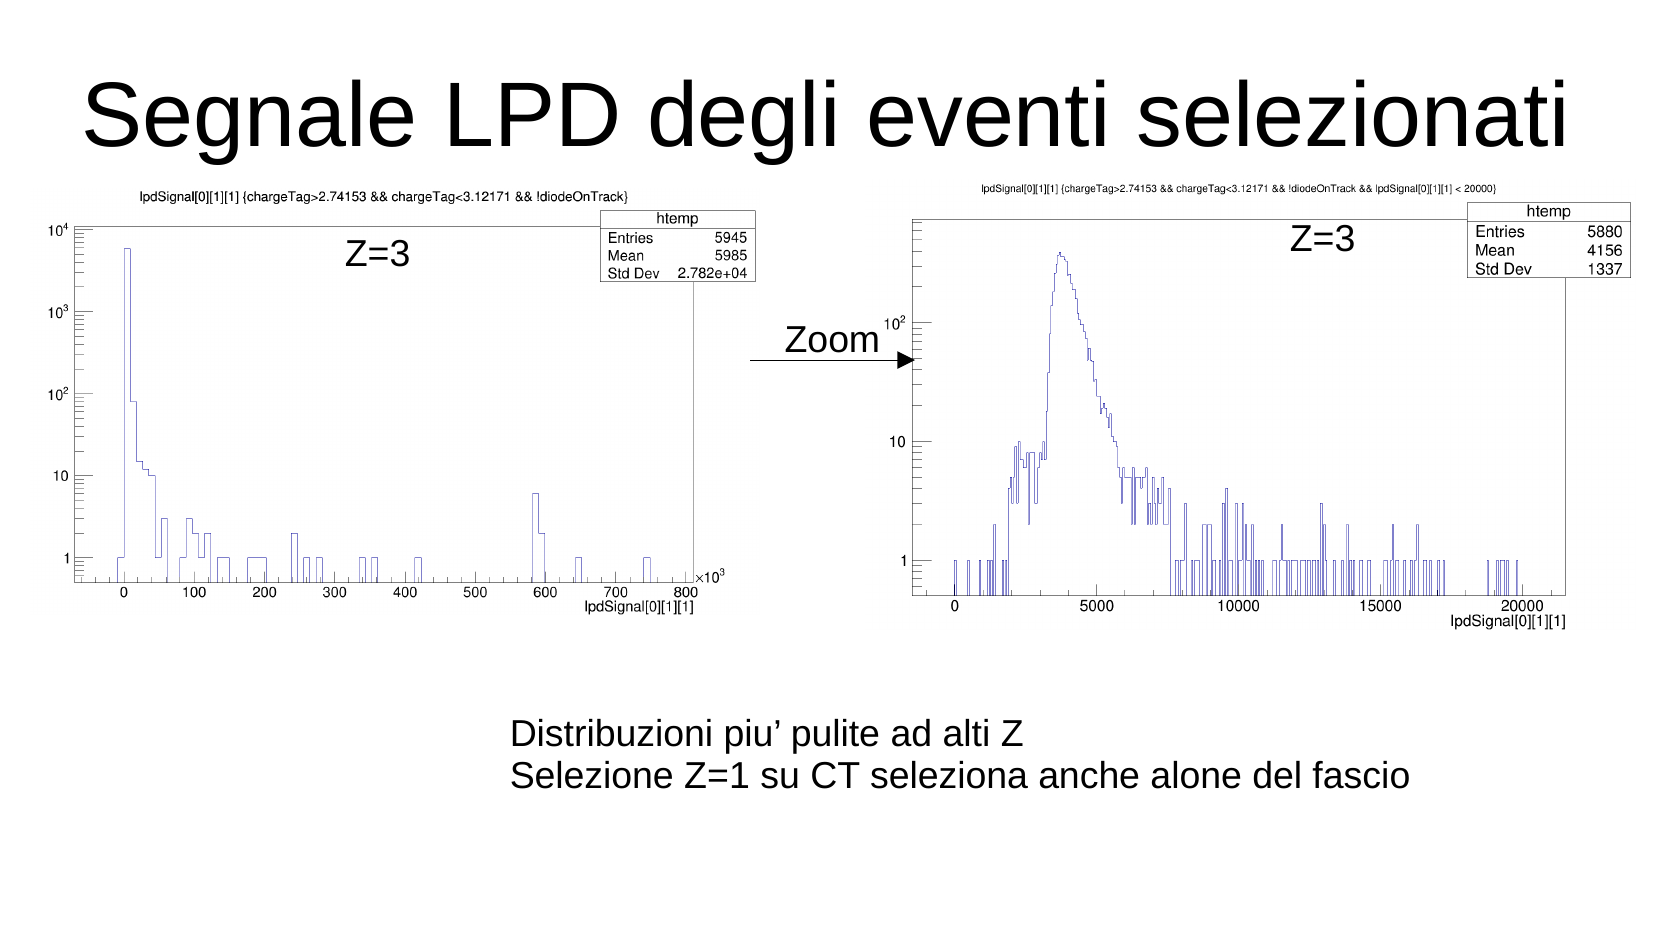

# Segnale LPD degli eventi selezionati
Z=3
Z=3
Zoom
Distribuzioni piu’ pulite ad alti Z
Selezione Z=1 su CT seleziona anche alone del fascio